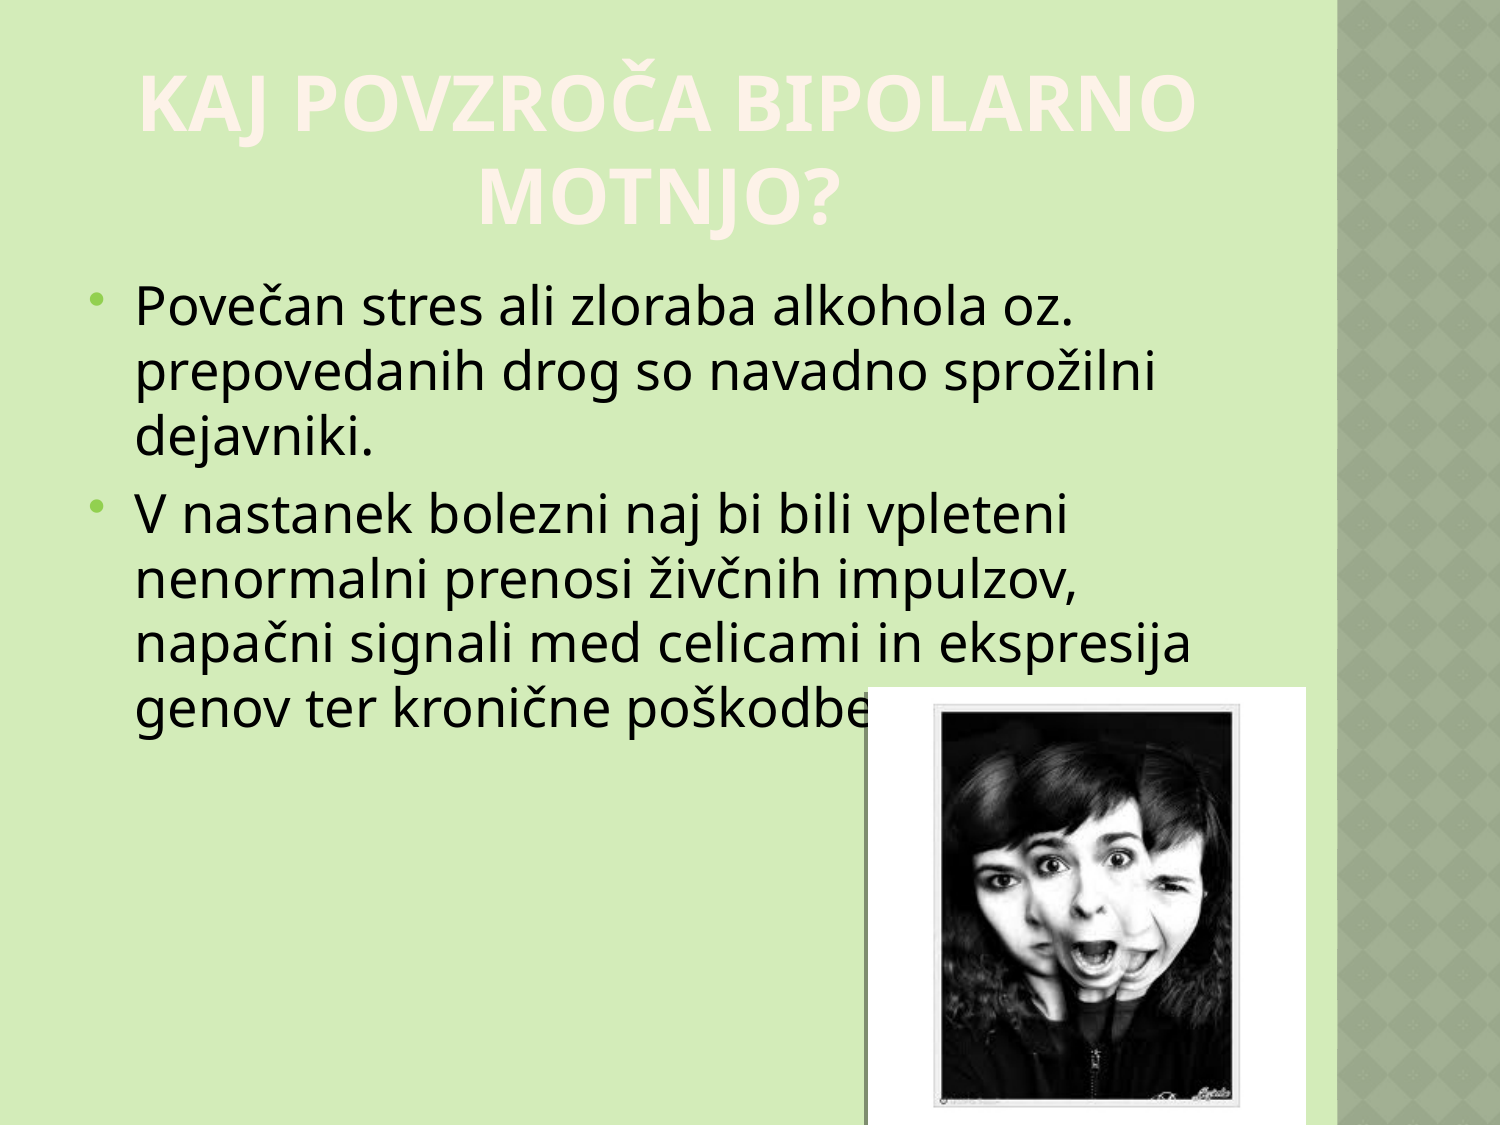

# Kaj povzroča bipolarno motnjo?
Povečan stres ali zloraba alkohola oz. prepovedanih drog so navadno sprožilni dejavniki.
V nastanek bolezni naj bi bili vpleteni nenormalni prenosi živčnih impulzov, napačni signali med celicami in ekspresija genov ter kronične poškodbe nevronov.